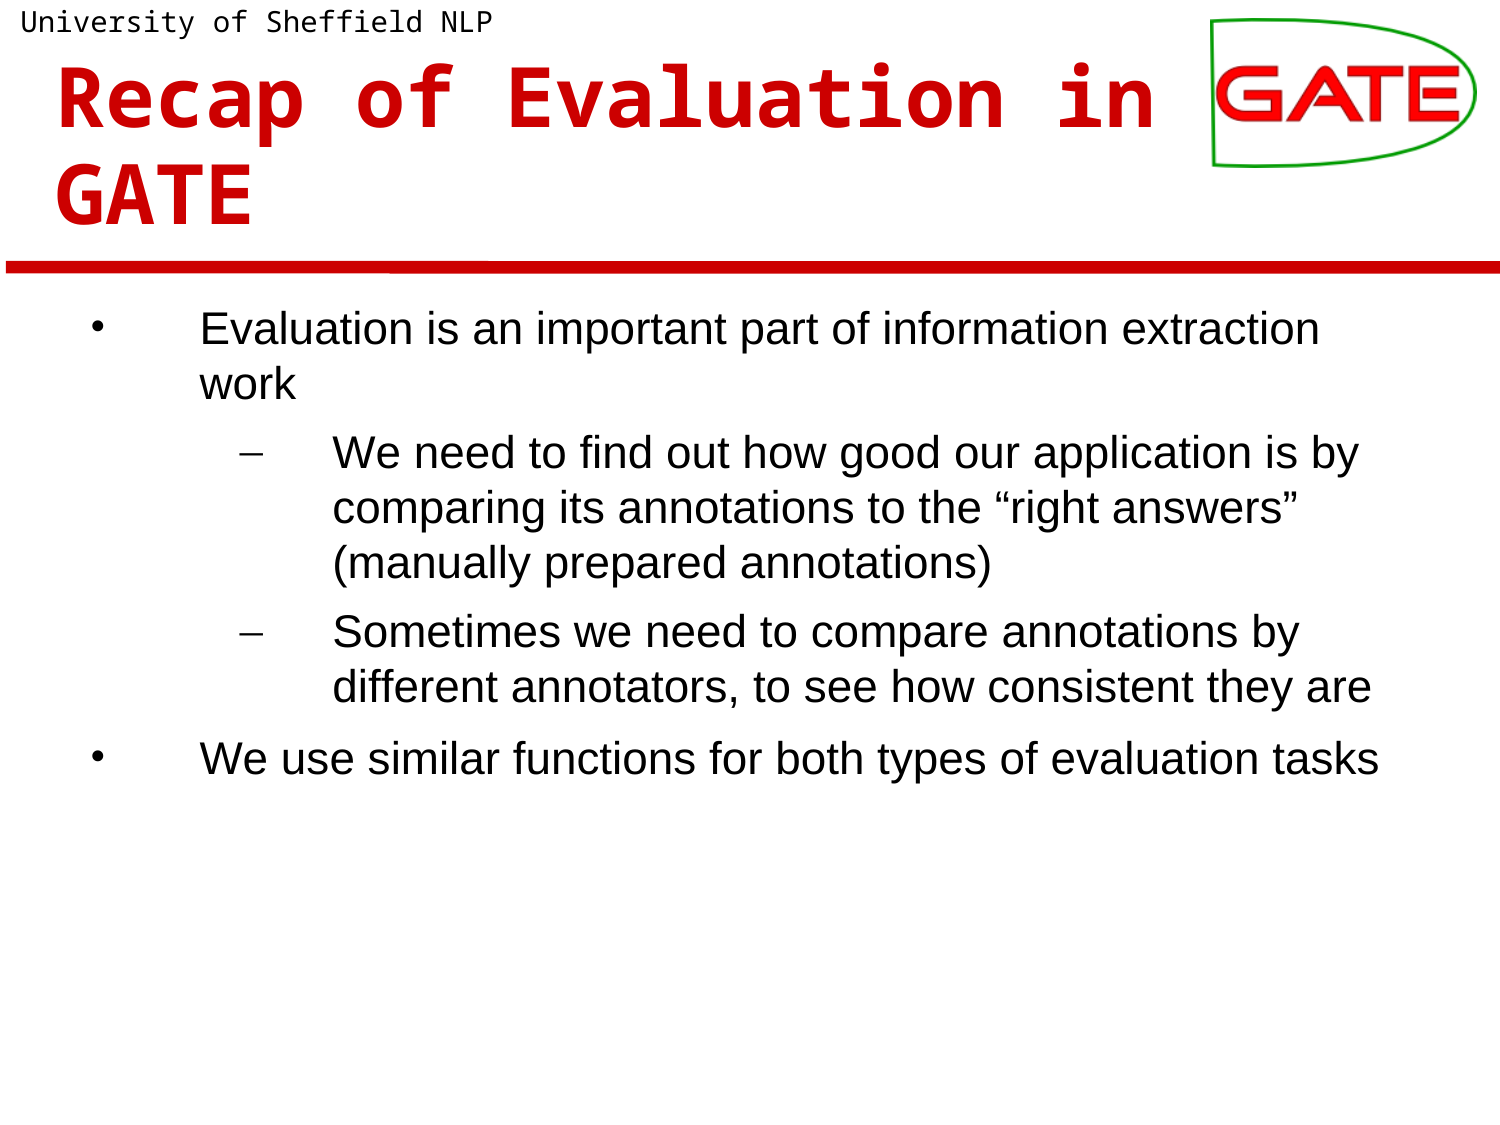

# Recap of Evaluation in GATE
Evaluation is an important part of information extraction work
We need to find out how good our application is by comparing its annotations to the “right answers” (manually prepared annotations)
Sometimes we need to compare annotations by different annotators, to see how consistent they are
We use similar functions for both types of evaluation tasks